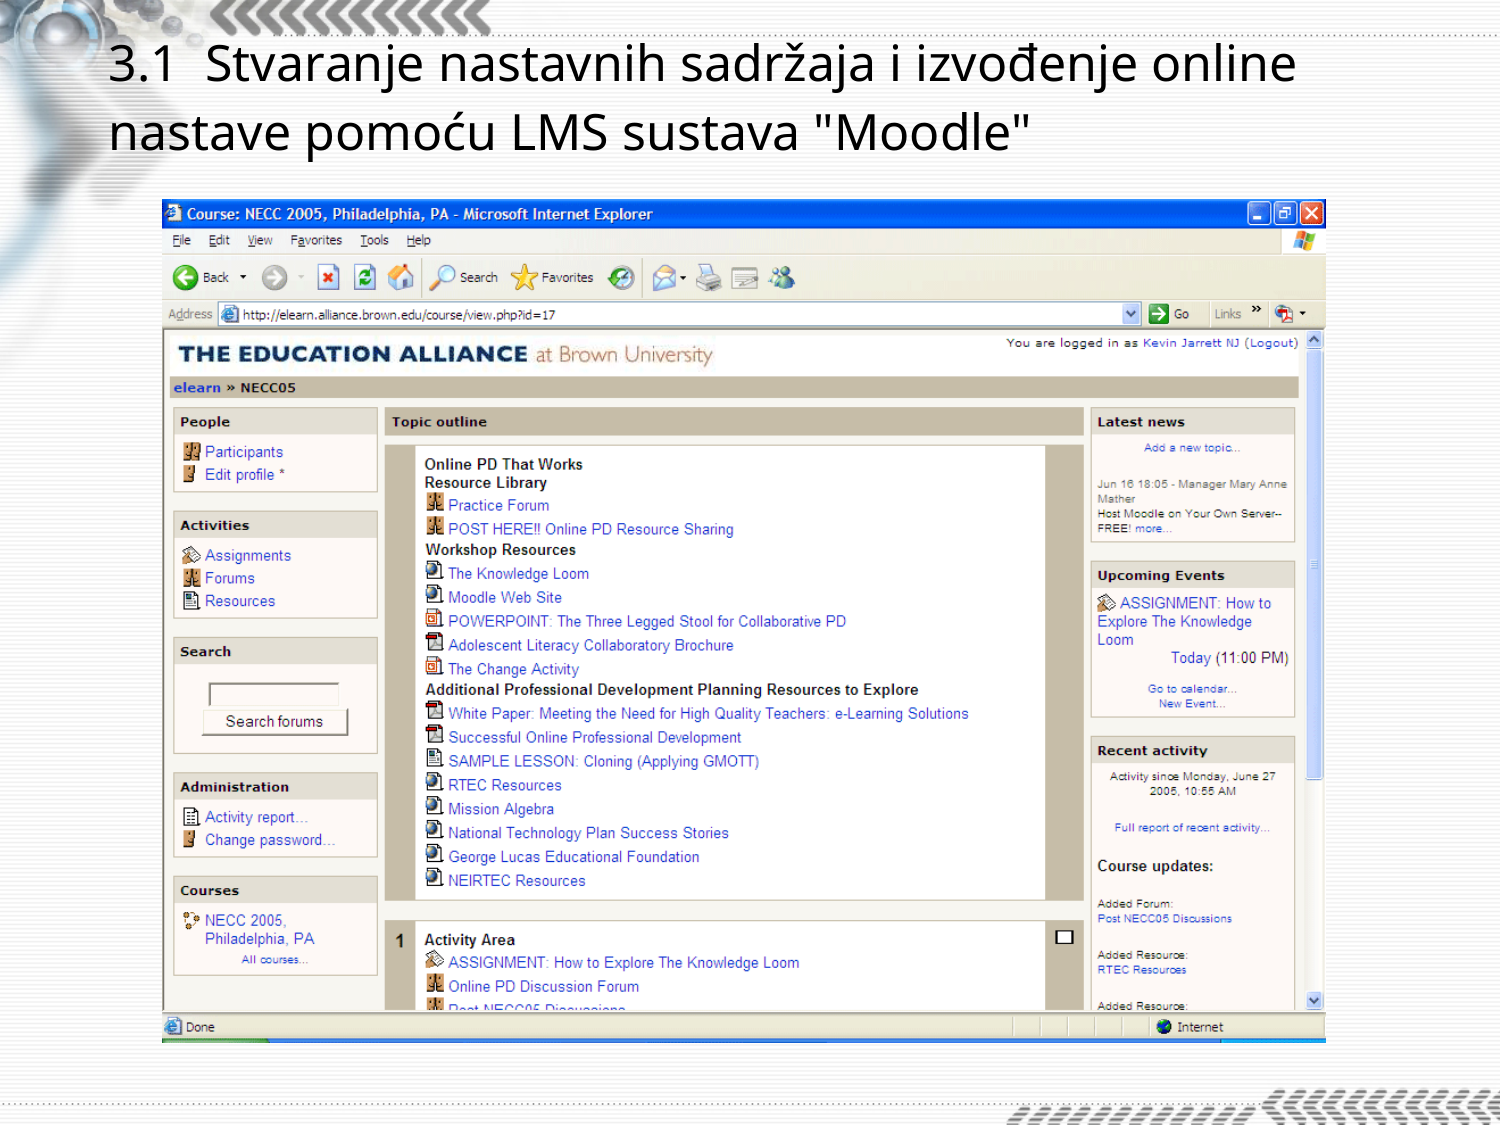

# 3.1 Stvaranje nastavnih sadržaja i izvođenje online nastave pomoću LMS sustava "Moodle"